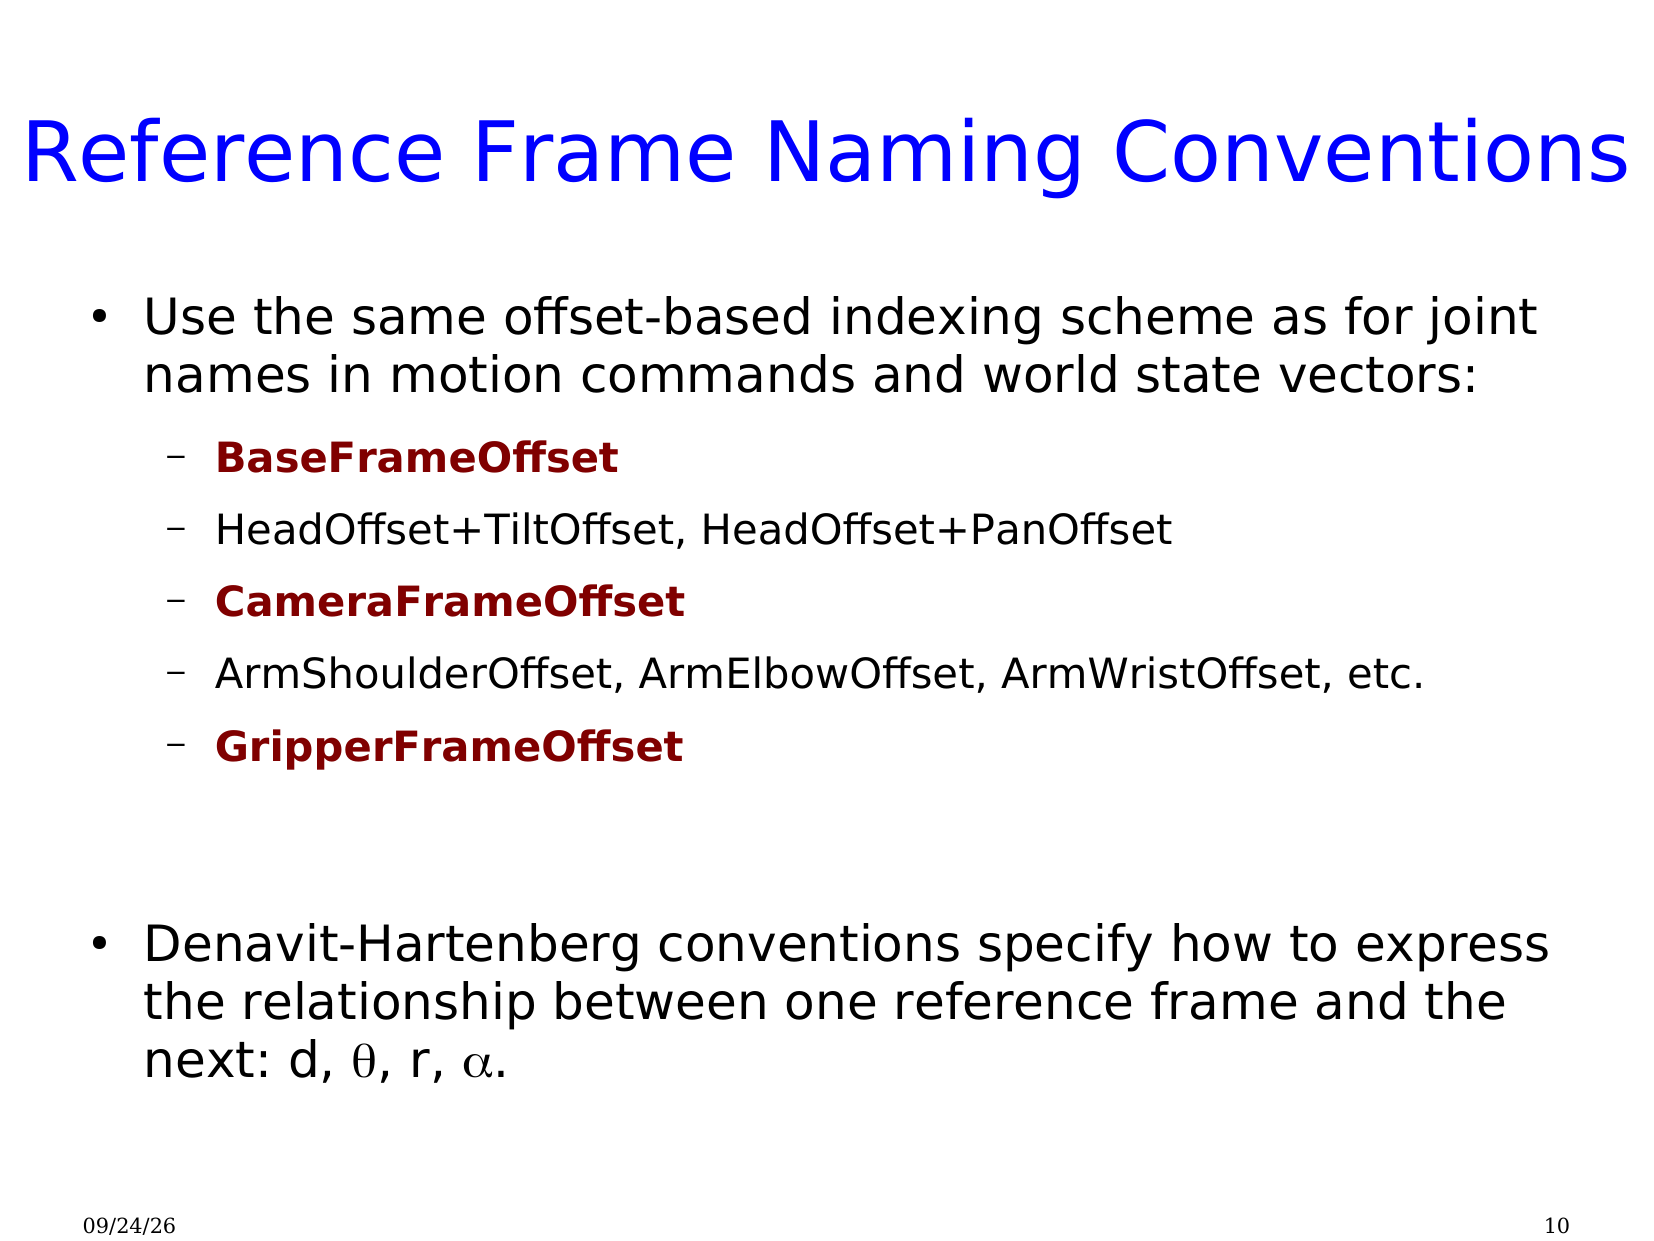

# Reference Frame Naming Conventions
Use the same offset-based indexing scheme as for joint names in motion commands and world state vectors:
BaseFrameOffset
HeadOffset+TiltOffset, HeadOffset+PanOffset
CameraFrameOffset
ArmShoulderOffset, ArmElbowOffset, ArmWristOffset, etc.
GripperFrameOffset
Denavit-Hartenberg conventions specify how to express the relationship between one reference frame and the next: d, q, r, a.
10